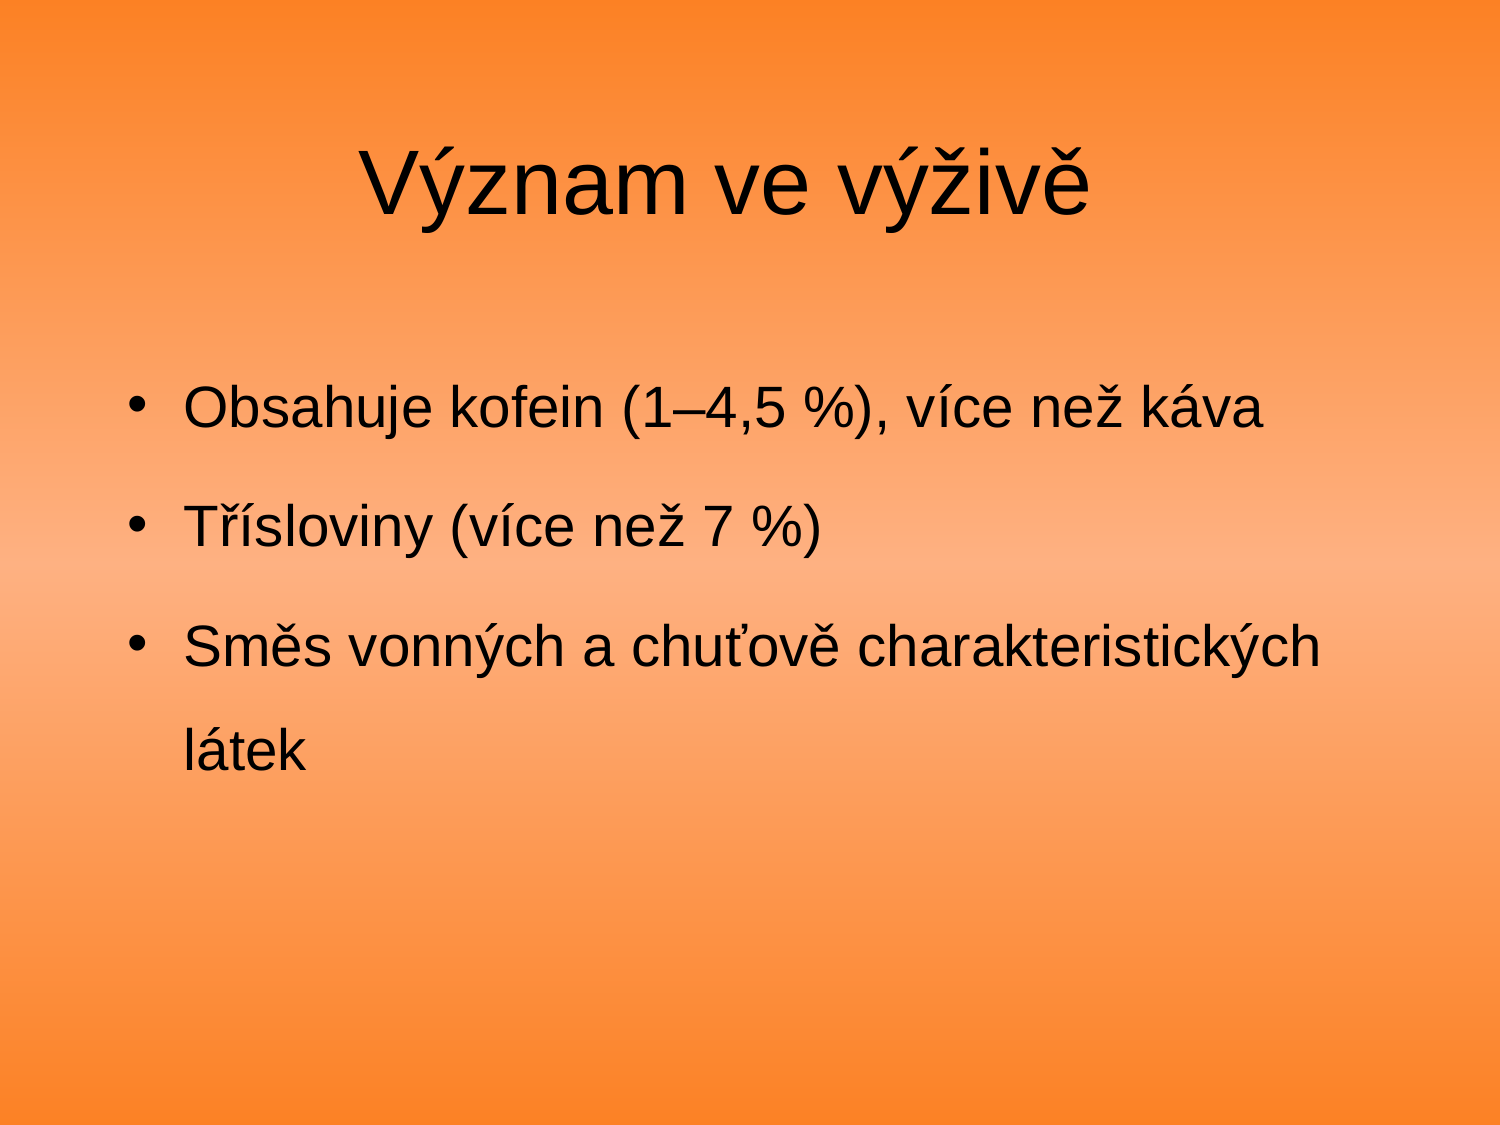

# Význam ve výživě
Obsahuje kofein (1–4,5 %), více než káva
Třísloviny (více než 7 %)
Směs vonných a chuťově charakteristických látek